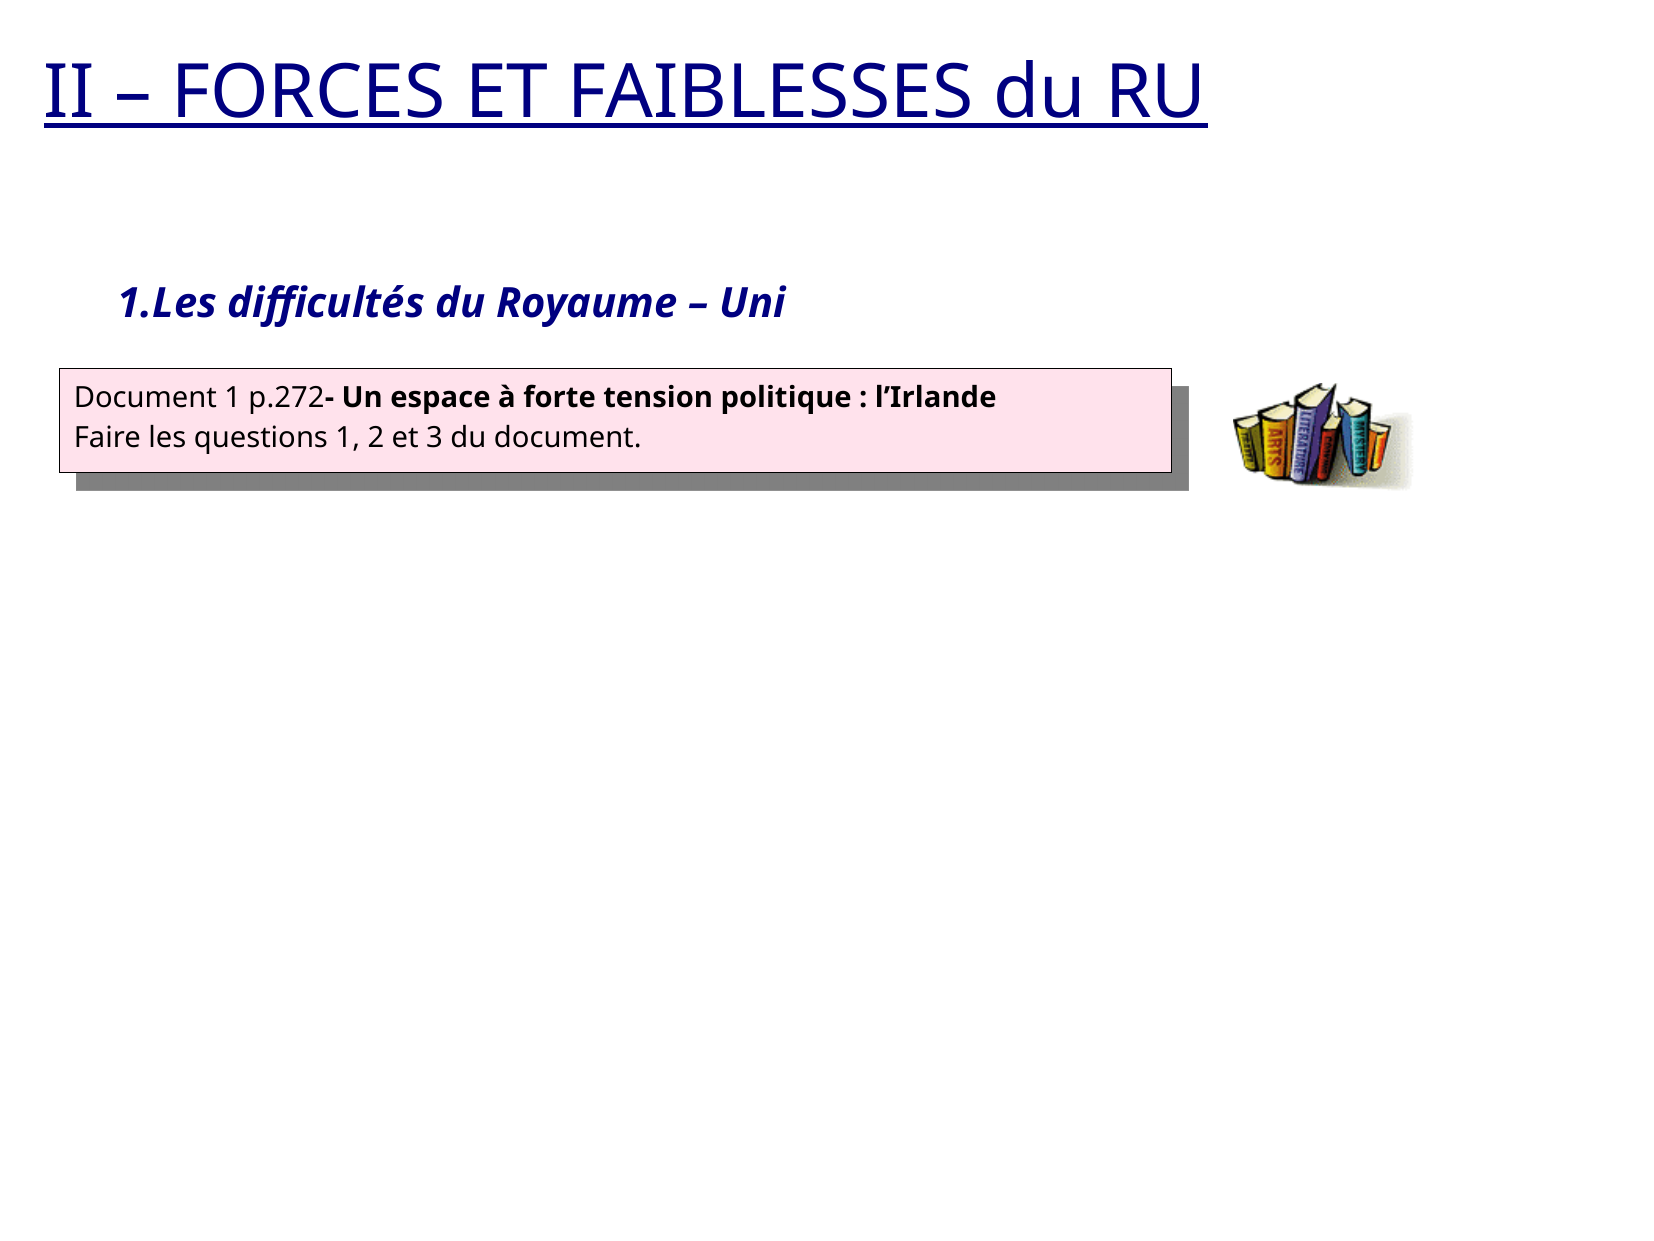

II – FORCES ET FAIBLESSES du RU
1.Les difficultés du Royaume – Uni
Document 1 p.272- Un espace à forte tension politique : l’Irlande
Faire les questions 1, 2 et 3 du document.